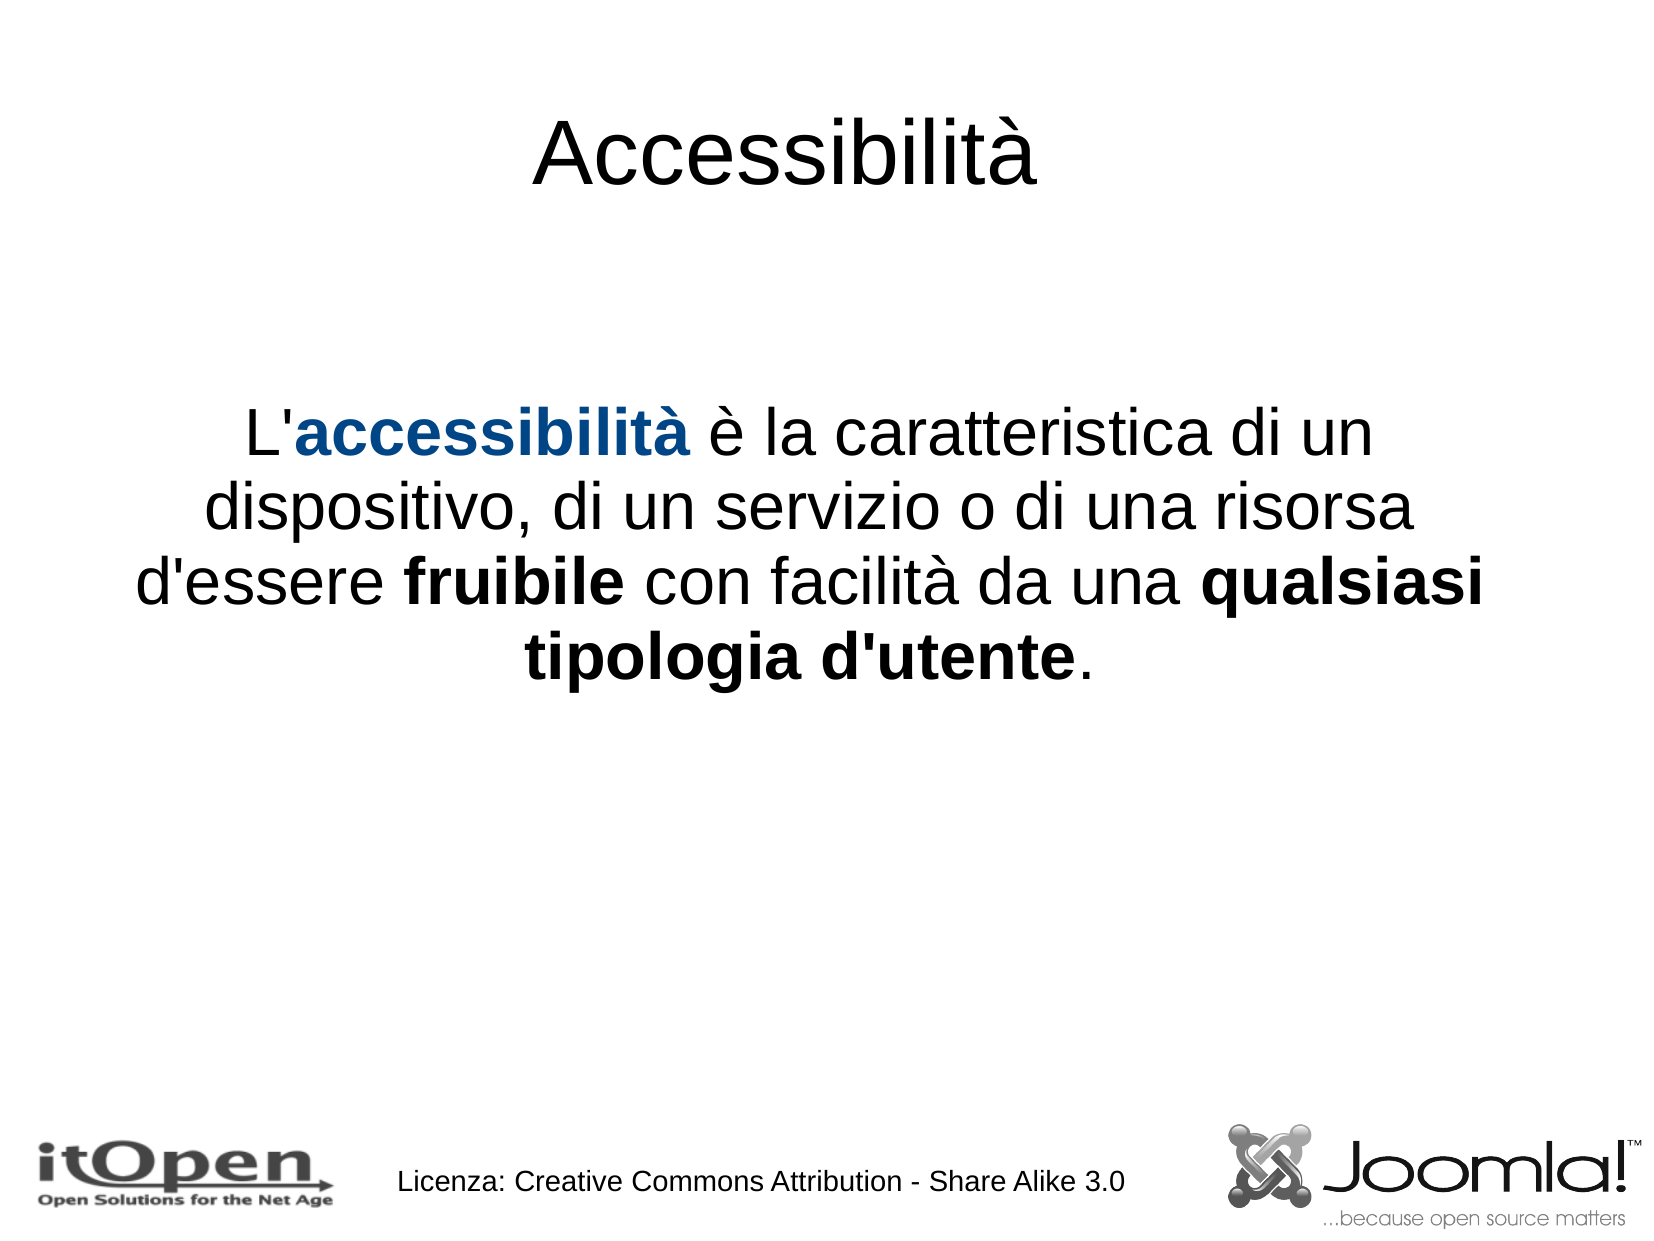

# Accessibilità
L'accessibilità è la caratteristica di un dispositivo, di un servizio o di una risorsa d'essere fruibile con facilità da una qualsiasi tipologia d'utente.